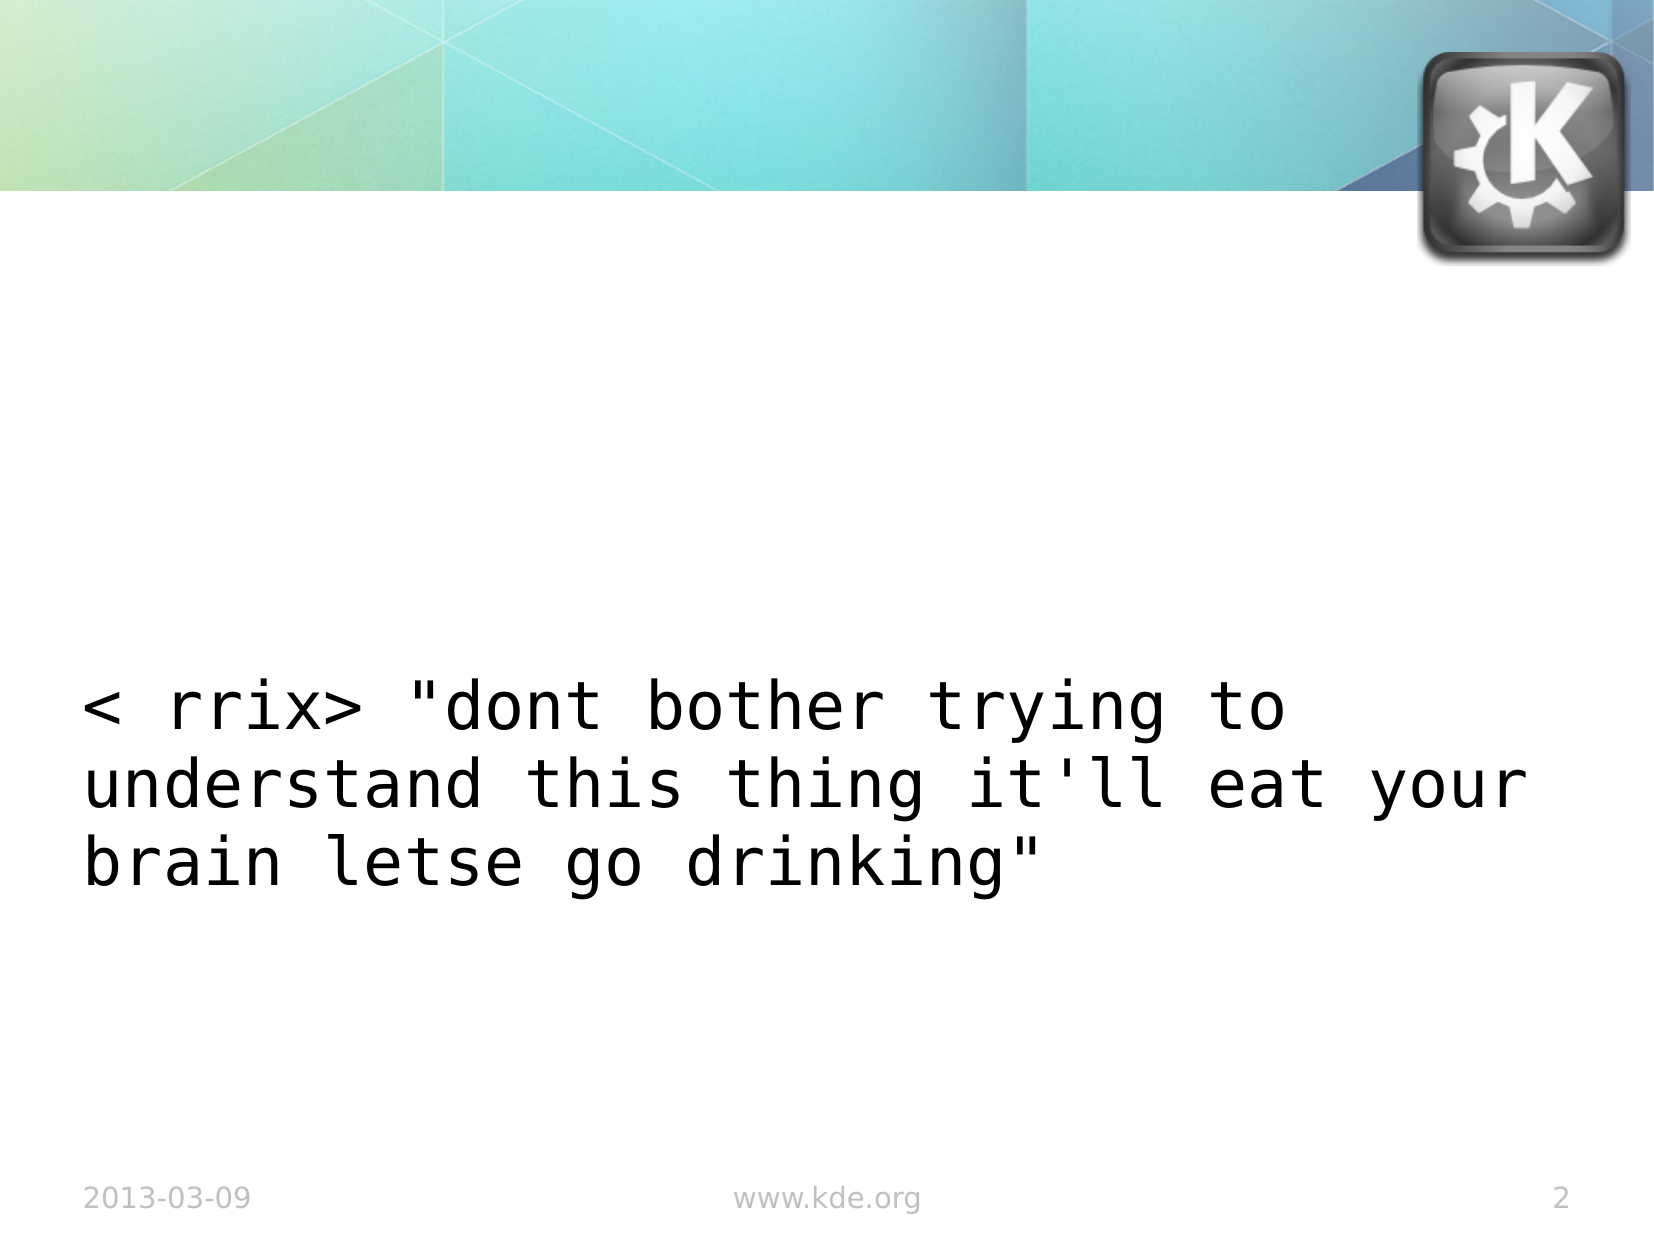

# < rrix> "dont bother trying to understand this thing it'll eat your brain letse go drinking"
2013-03-09
www.kde.org
2